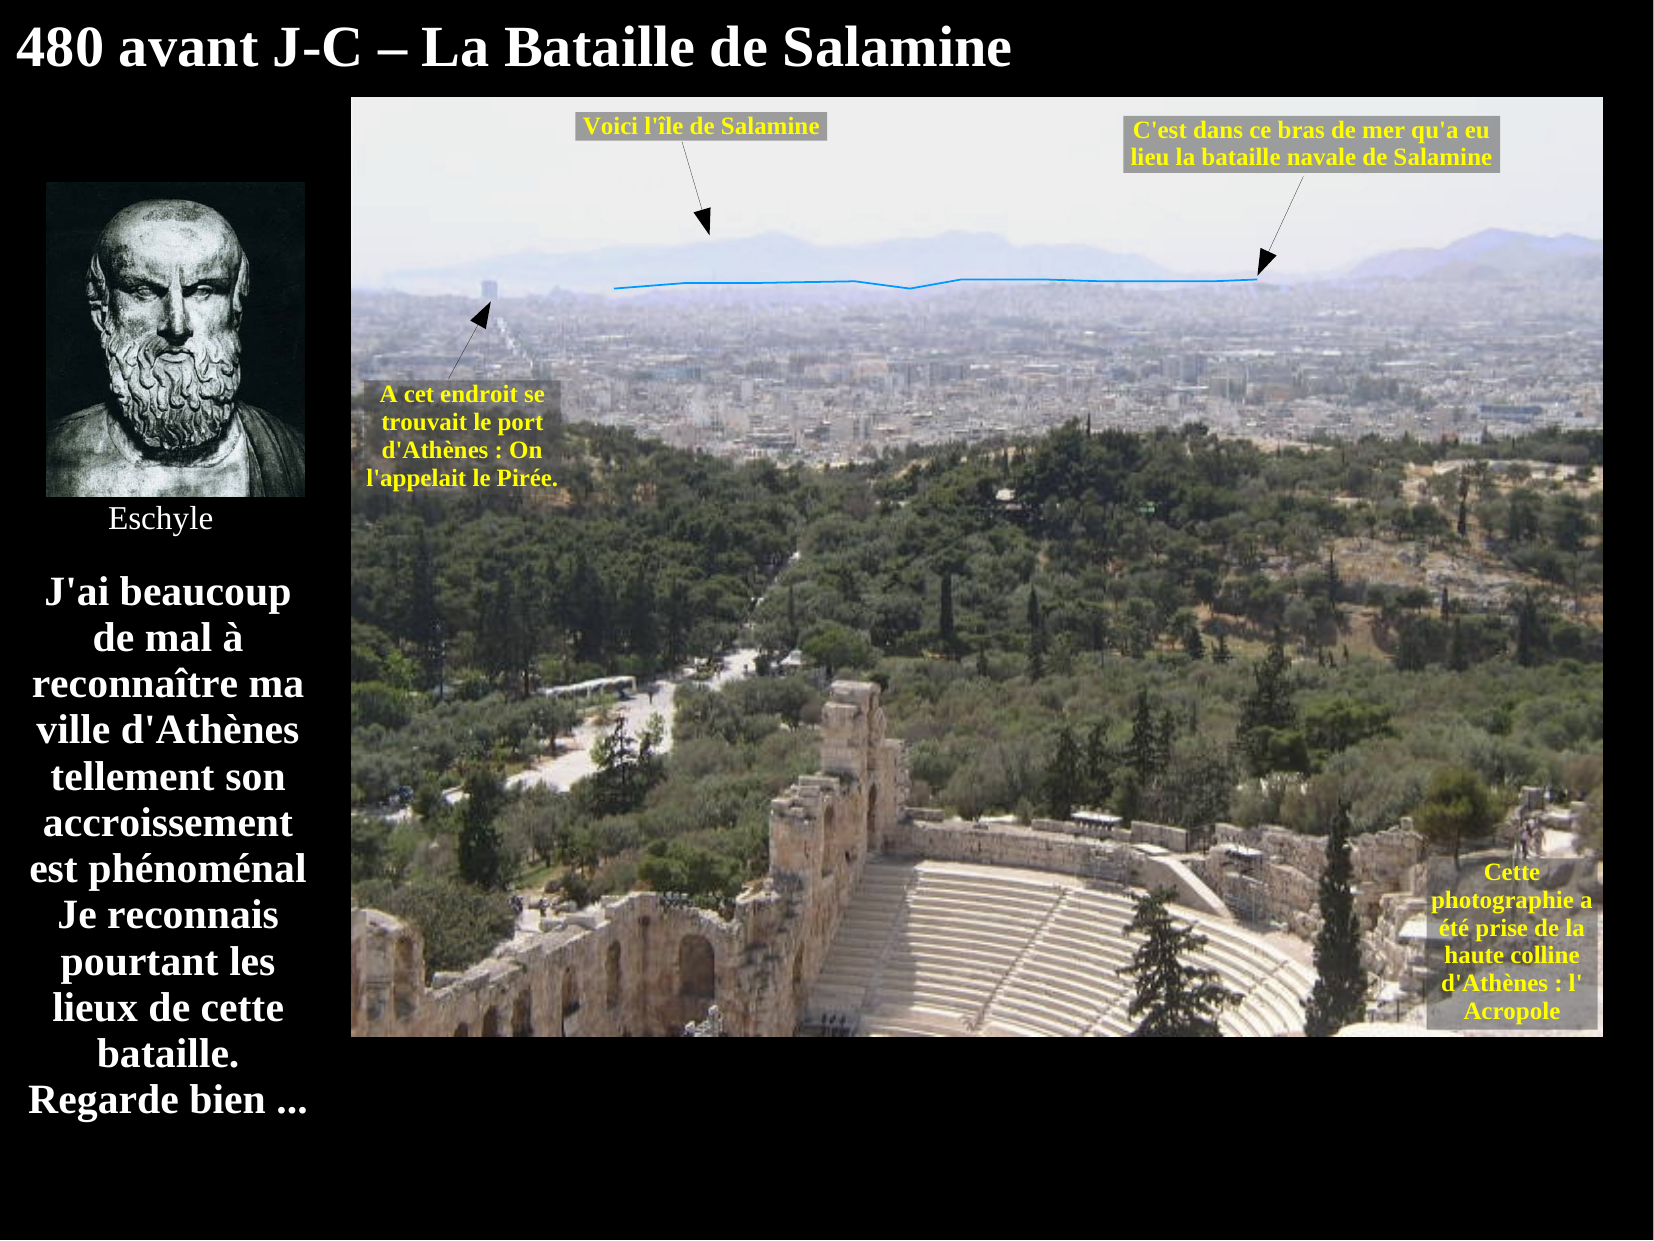

480 avant J-C – La Bataille de Salamine
Voici l'île de Salamine
C'est dans ce bras de mer qu'a eu lieu la bataille navale de Salamine
Eschyle
A cet endroit se trouvait le port d'Athènes : On l'appelait le Pirée.
J'ai beaucoup de mal à reconnaître ma ville d'Athènes tellement son accroissement est phénoménal
Je reconnais pourtant les lieux de cette bataille. Regarde bien ...
Cette photographie a été prise de la haute colline d'Athènes : l' Acropole